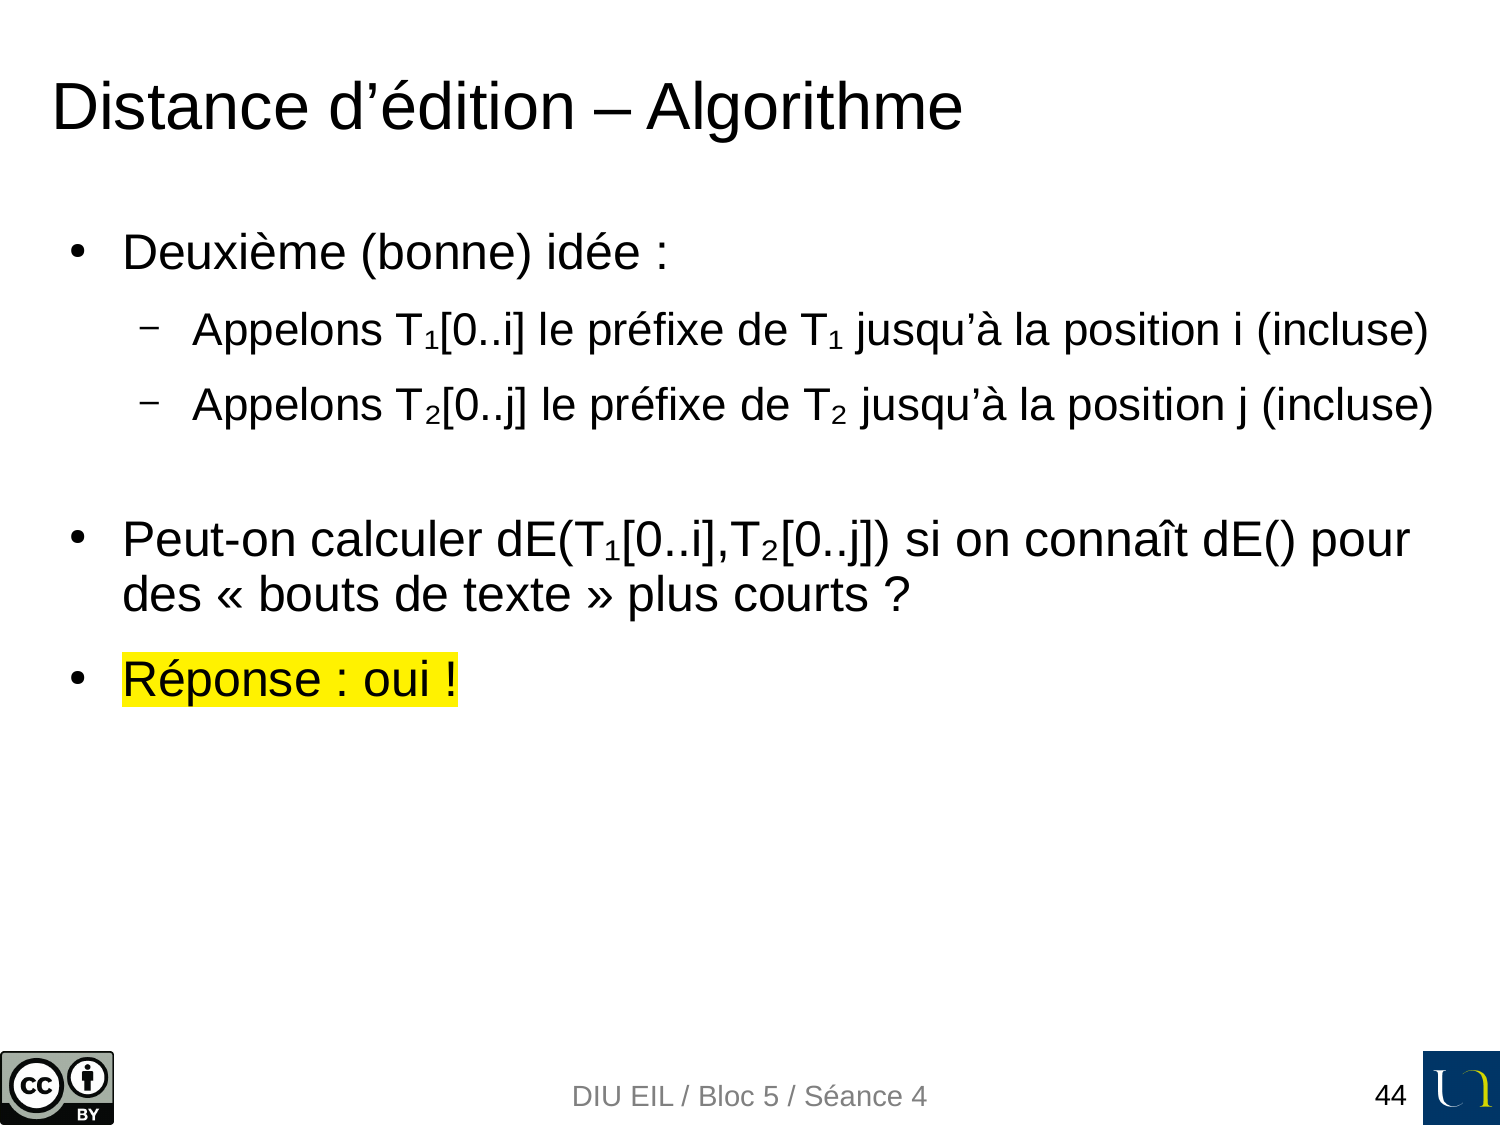

# Distance d’édition – Algorithme
Deuxième (bonne) idée :
Appelons T₁[0..i] le préfixe de T₁ jusqu’à la position i (incluse)
Appelons T₂[0..j] le préfixe de T₂ jusqu’à la position j (incluse)
Peut-on calculer dE(T₁[0..i],T₂[0..j]) si on connaît dE() pour des « bouts de texte » plus courts ?
Réponse : oui !
44